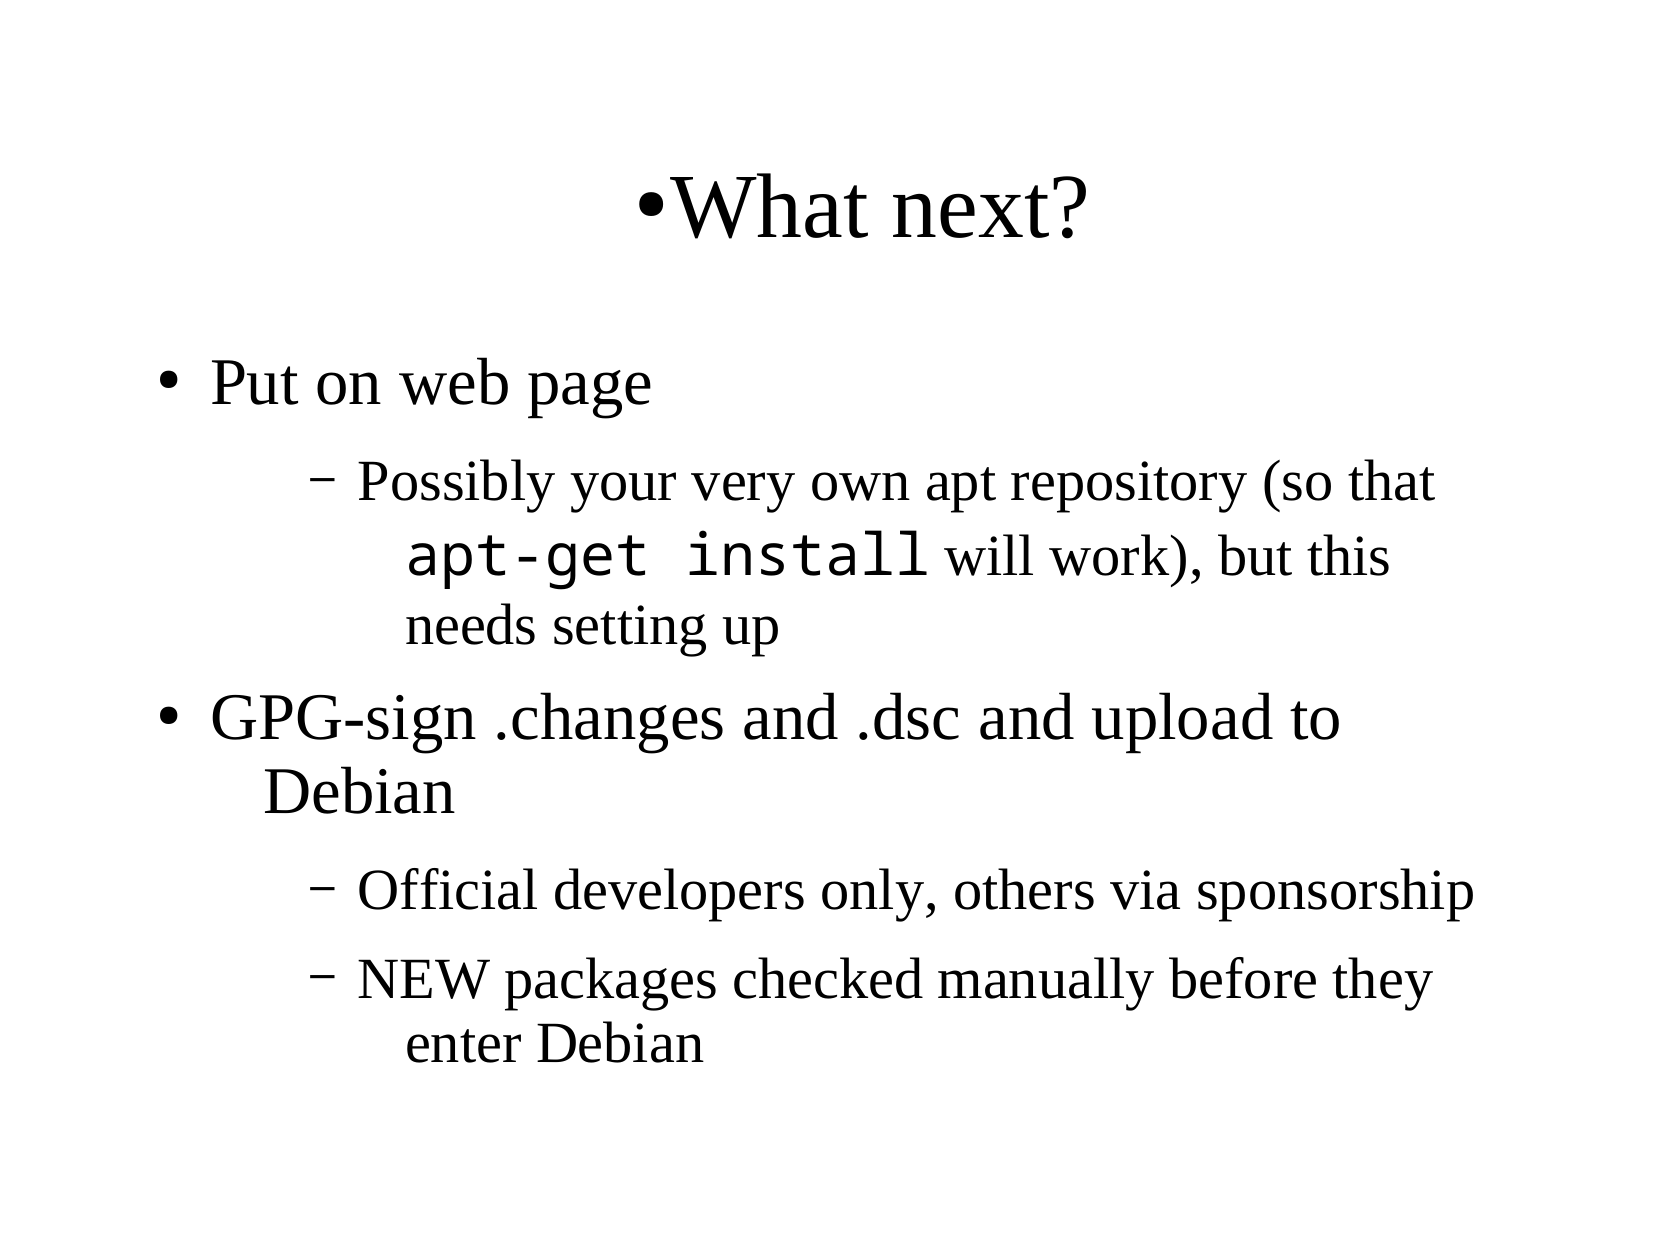

# What next?
Put on web page
Possibly your very own apt repository (so that
apt-get install will work), but this needs setting up
GPG-sign .changes and .dsc and upload to Debian
Official developers only, others via sponsorship
NEW packages checked manually before they enter Debian